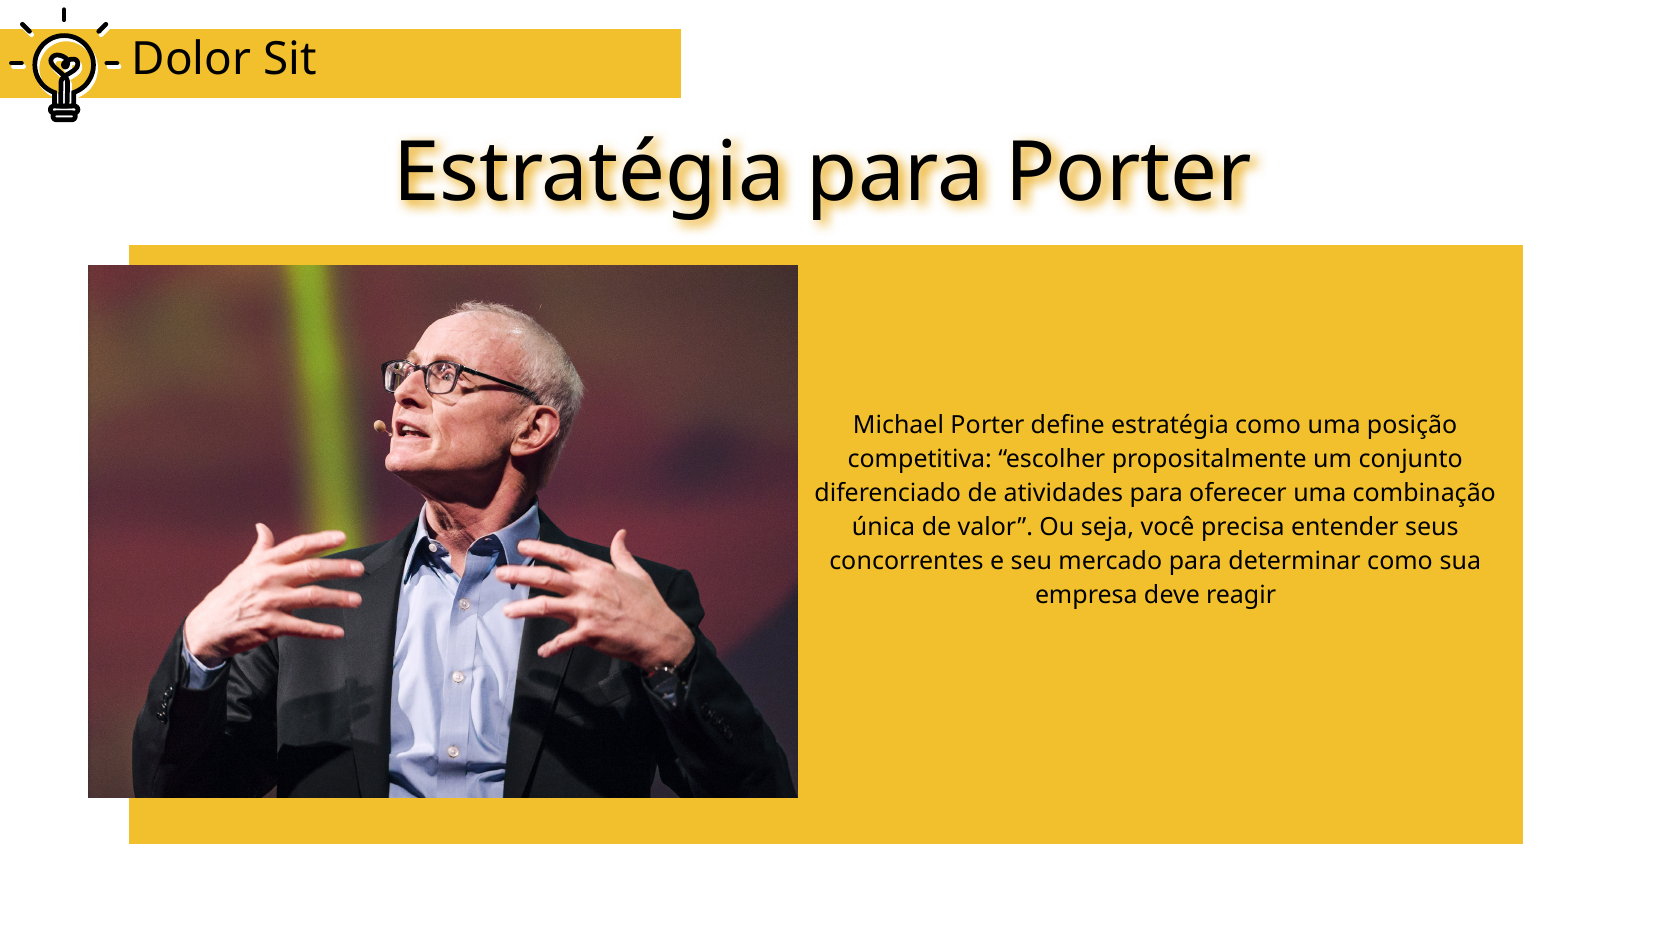

# Dolor Sit
Estratégia para Porter
Michael Porter define estratégia como uma posição competitiva: “escolher propositalmente um conjunto diferenciado de atividades para oferecer uma combinação única de valor”. Ou seja, você precisa entender seus concorrentes e seu mercado para determinar como sua empresa deve reagir